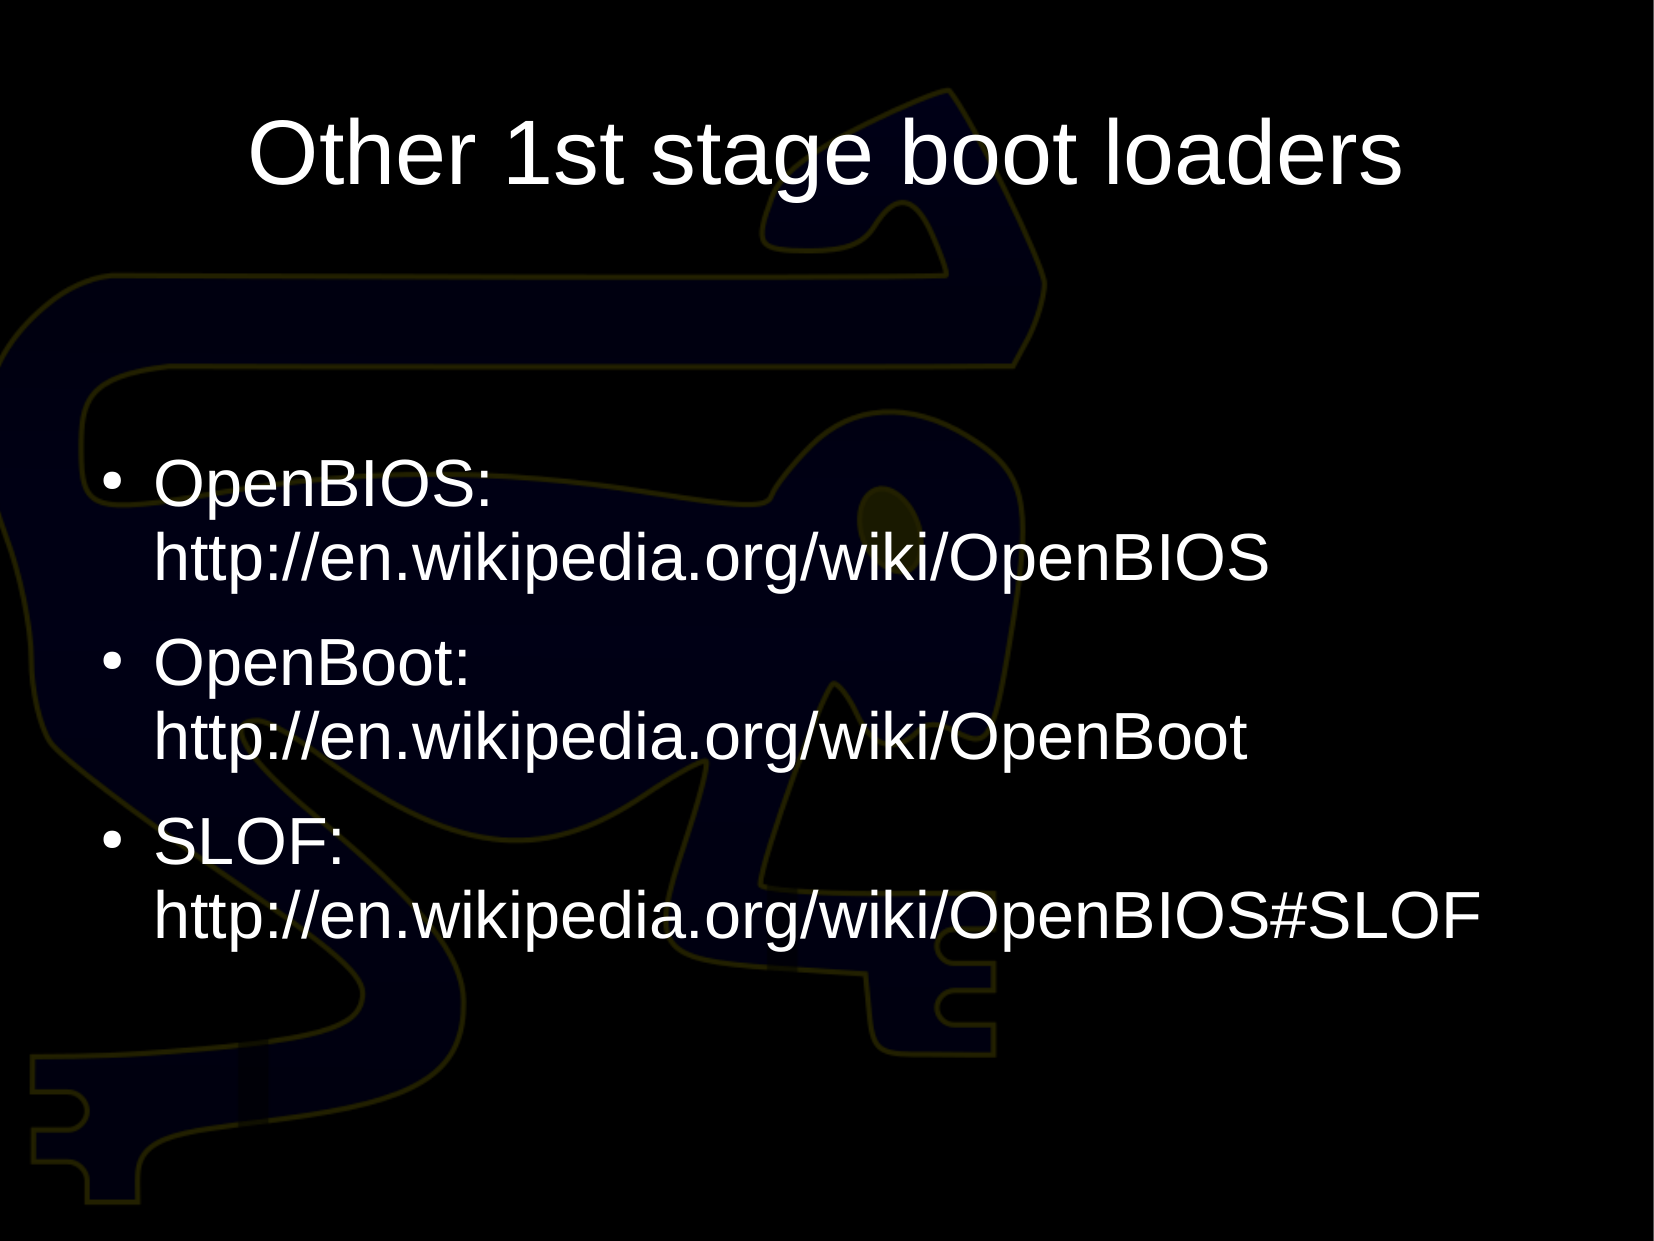

# Other 1st stage boot loaders
OpenBIOS: http://en.wikipedia.org/wiki/OpenBIOS
OpenBoot: http://en.wikipedia.org/wiki/OpenBoot
SLOF: http://en.wikipedia.org/wiki/OpenBIOS#SLOF